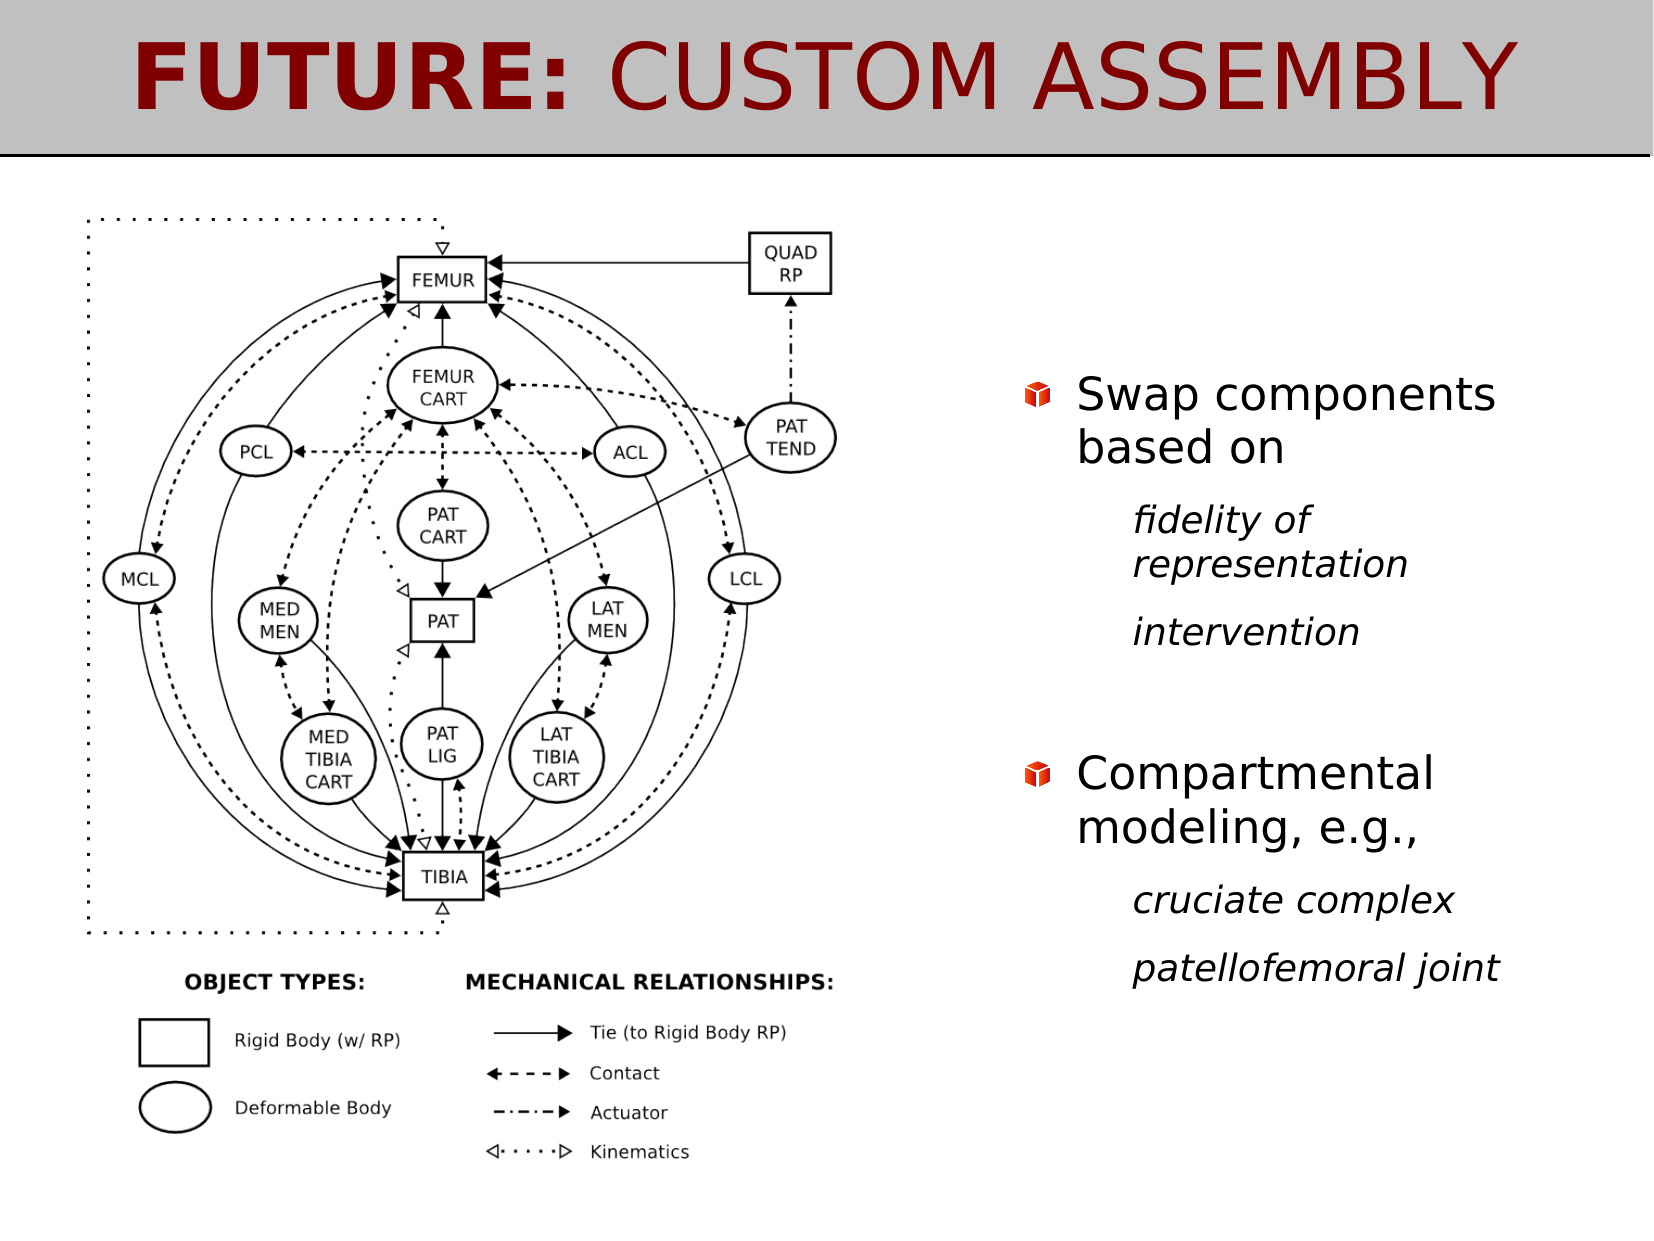

FUTURE: CUSTOM ASSEMBLY
Swap components based on
fidelity of representation
intervention
Compartmental modeling, e.g.,
cruciate complex
patellofemoral joint